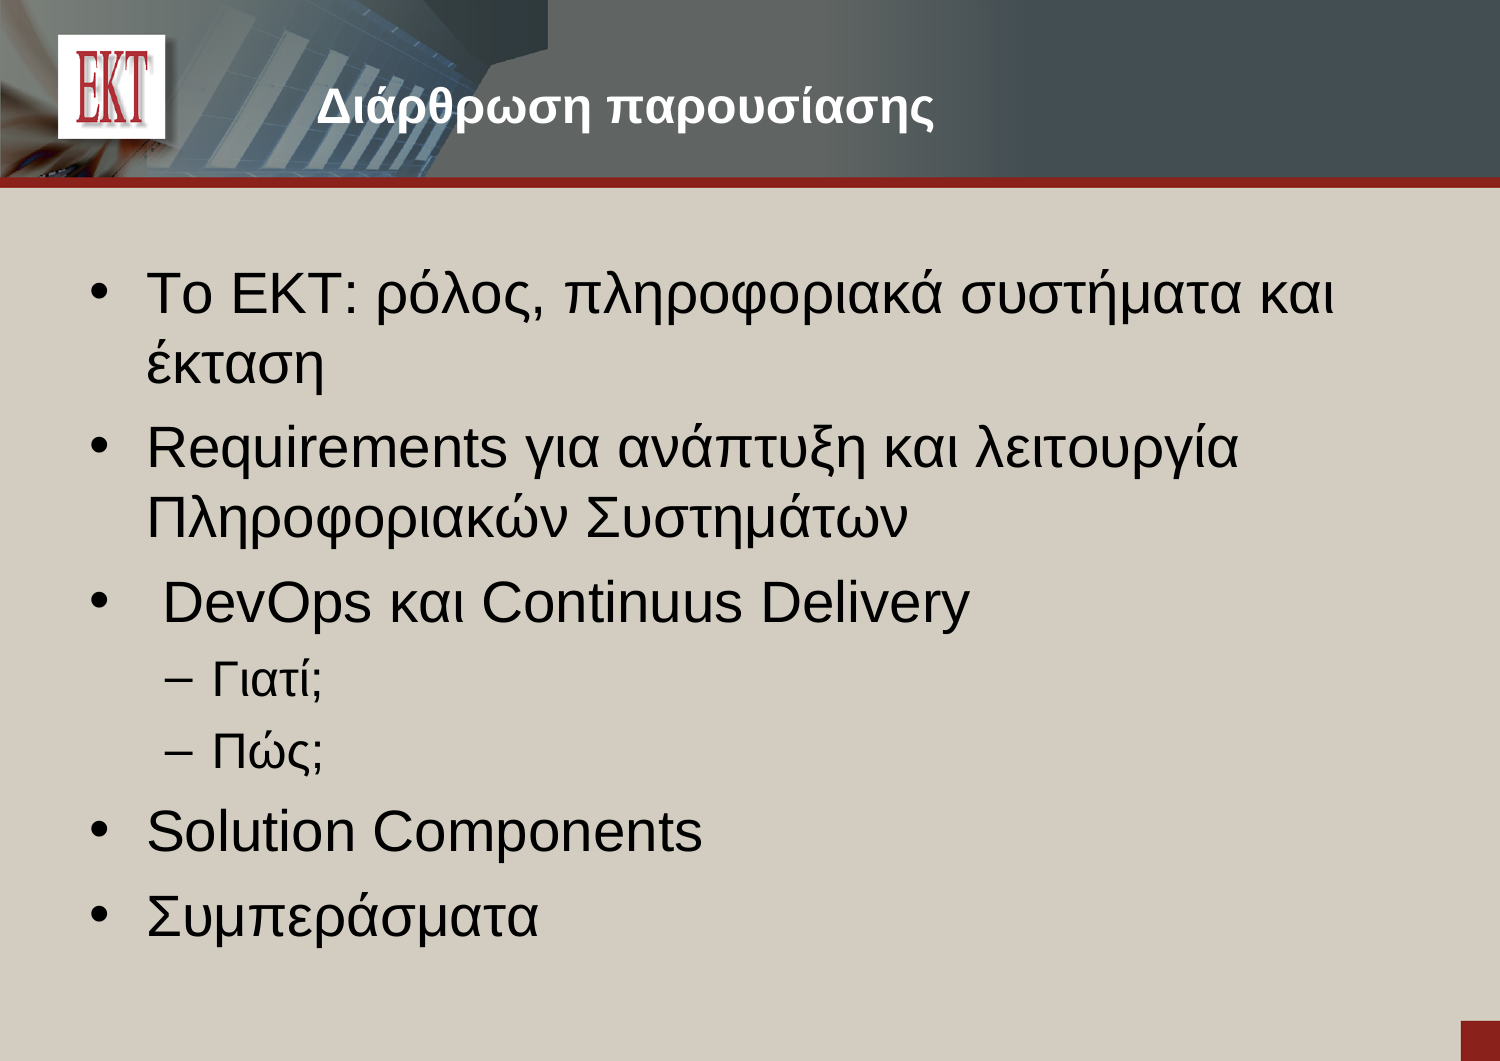

# Διάρθρωση παρουσίασης
Το ΕΚΤ: ρόλος, πληροφοριακά συστήματα και έκταση
Requirements για ανάπτυξη και λειτουργία Πληροφοριακών Συστημάτων
 DevOps και Continuus Delivery
Γιατί;
Πώς;
Solution Components
Συμπεράσματα